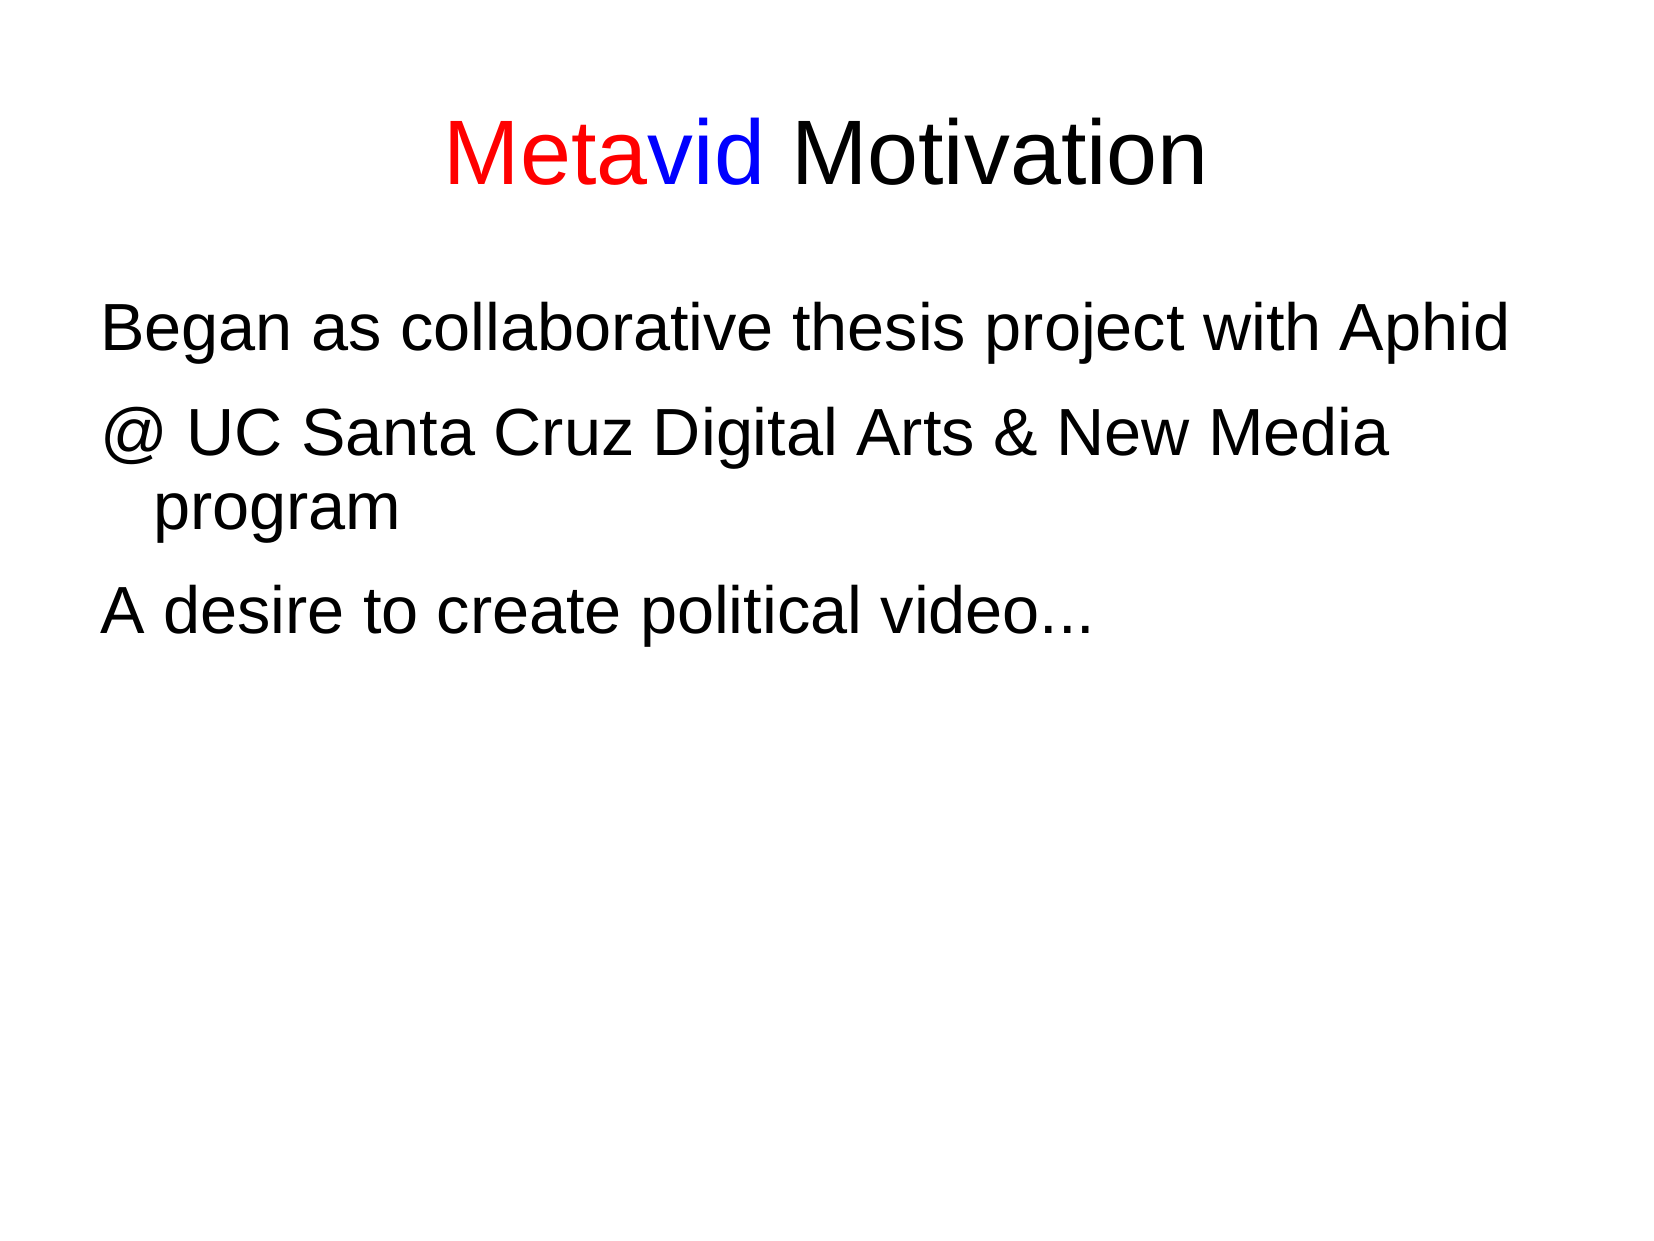

# Metavid Motivation
Began as collaborative thesis project with Aphid
@ UC Santa Cruz Digital Arts & New Media program
A desire to create political video...